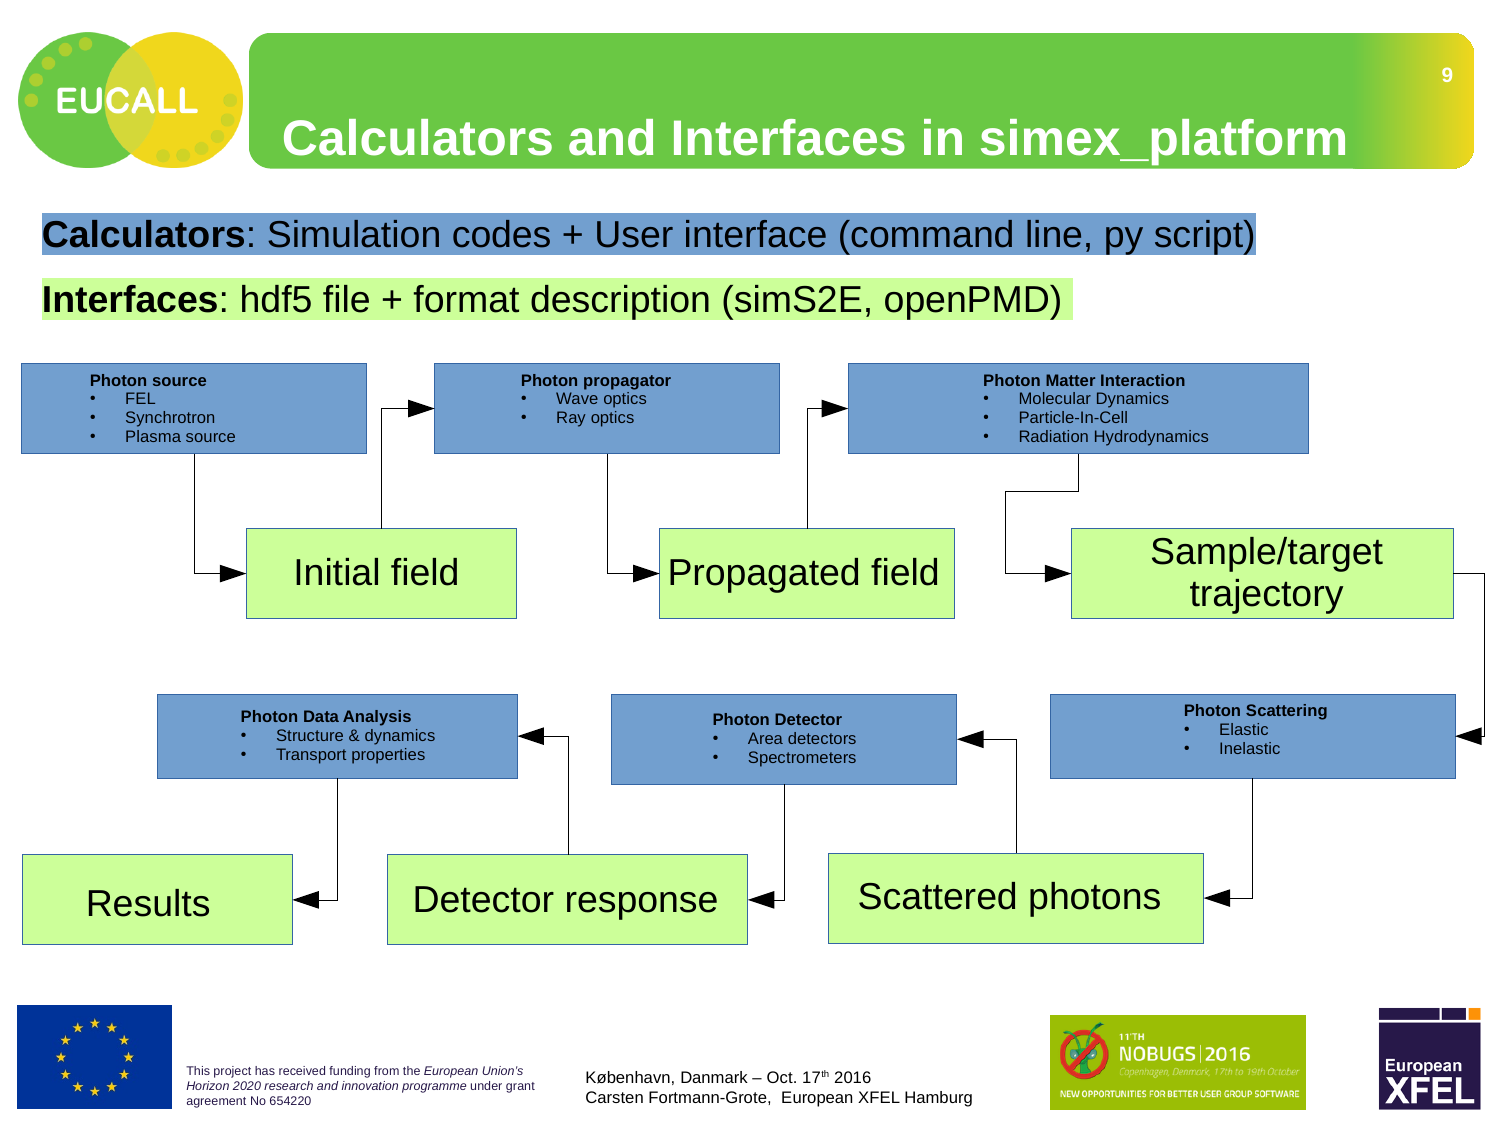

# Calculators and Interfaces in simex_platform
Calculators: Simulation codes + User interface (command line, py script)
Interfaces: hdf5 file + format description (simS2E, openPMD)
Photon source
FEL
Synchrotron
Plasma source
Photon Matter Interaction
Molecular Dynamics
Particle-In-Cell
Radiation Hydrodynamics
Photon propagator
Wave optics
Ray optics
Sample/target trajectory
Initial field
Propagated field
Photon Scattering
Elastic
Inelastic
Photon Data Analysis
Structure & dynamics
Transport properties
Photon Detector
Area detectors
Spectrometers
Scattered photons
Detector response
Results